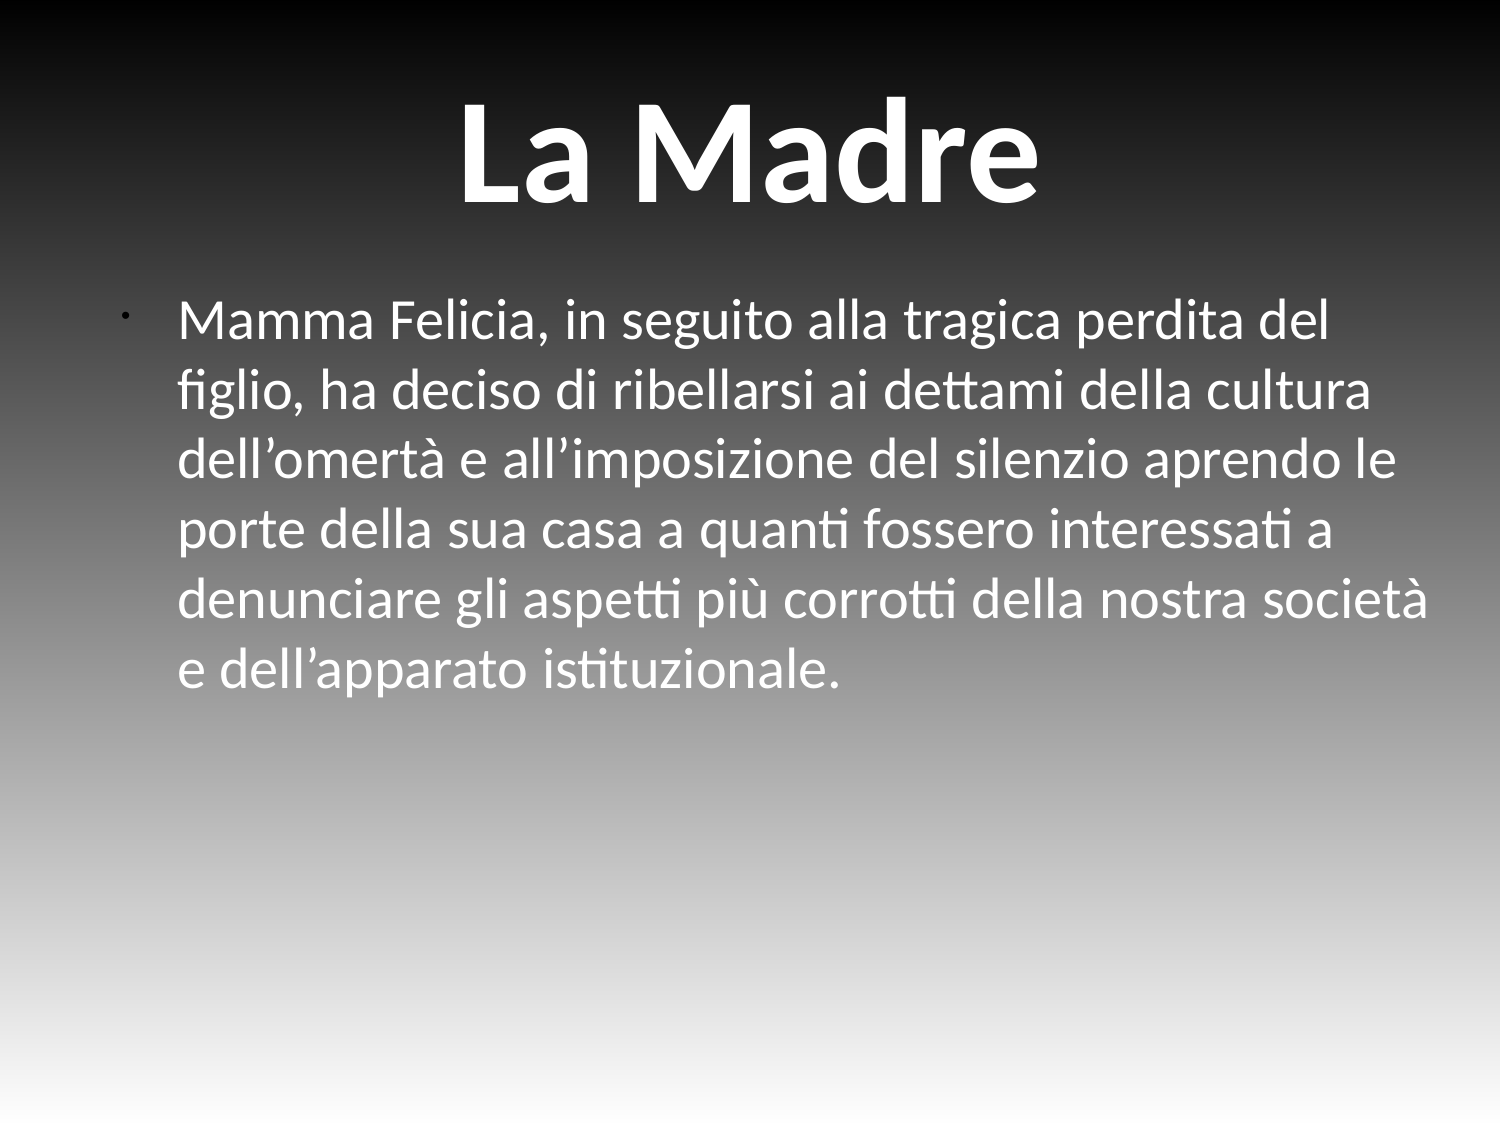

# La Madre
Mamma Felicia, in seguito alla tragica perdita del figlio, ha deciso di ribellarsi ai dettami della cultura dell’omertà e all’imposizione del silenzio aprendo le porte della sua casa a quanti fossero interessati a denunciare gli aspetti più corrotti della nostra società e dell’apparato istituzionale.